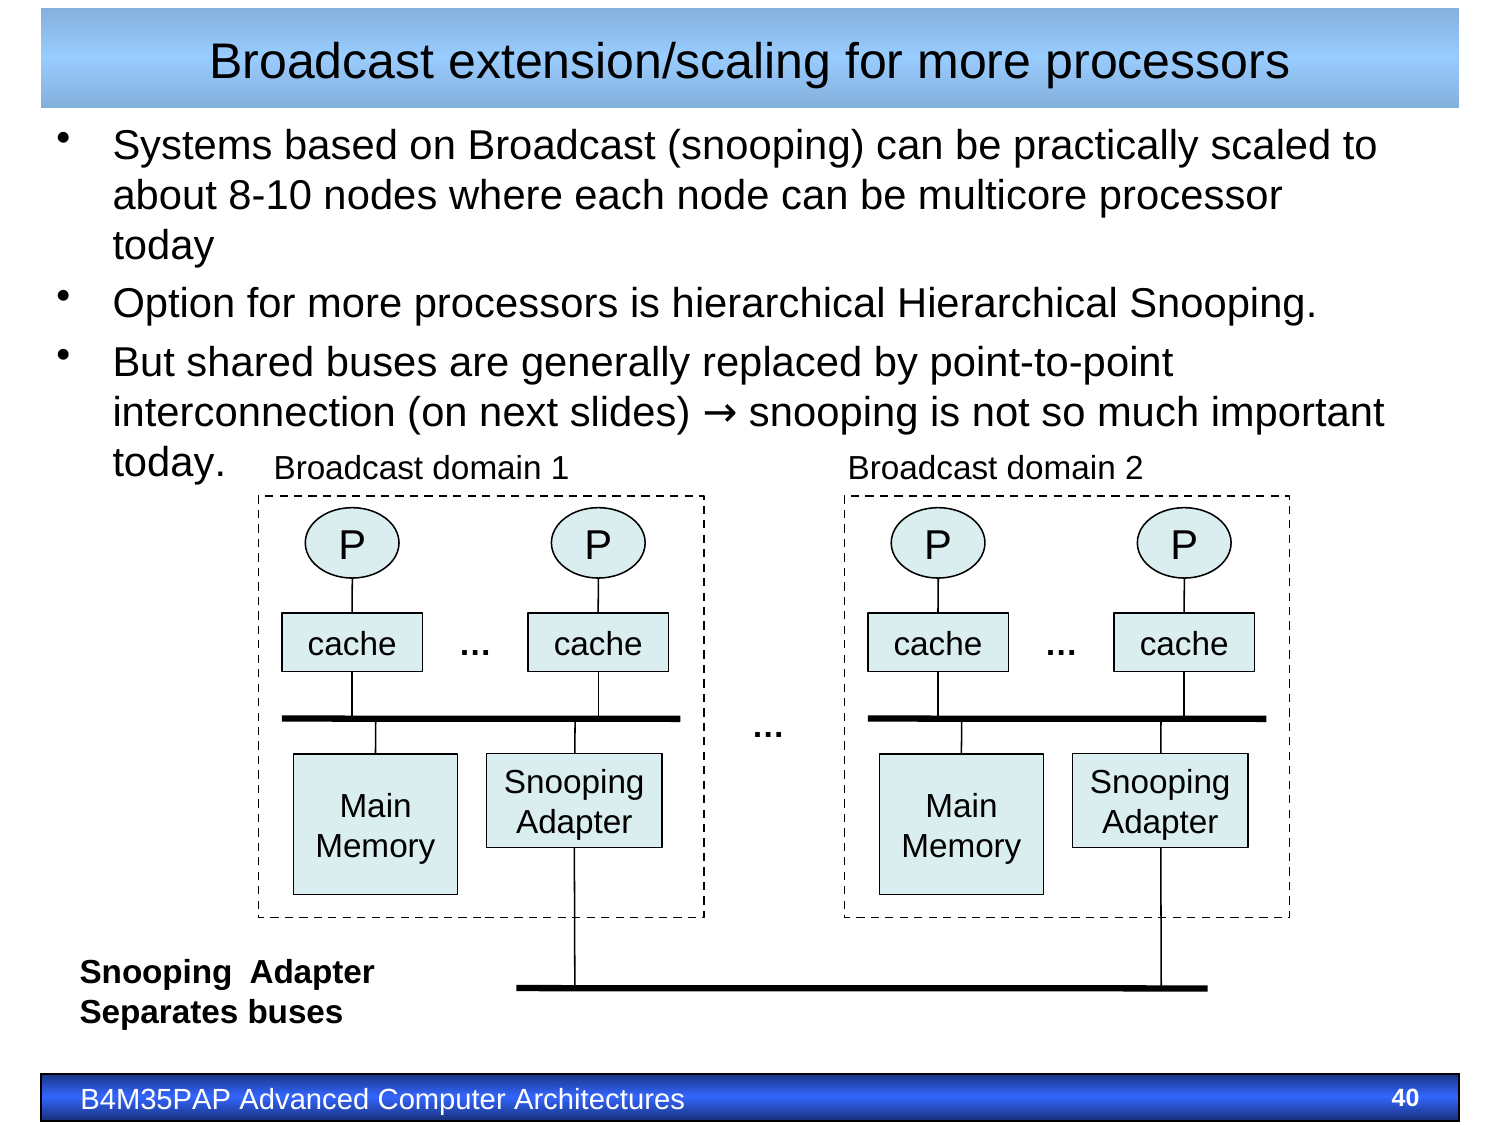

Broadcast extension/scaling for more processors
# Systems based on Broadcast (snooping) can be practically scaled to about 8-10 nodes where each node can be multicore processor today
Option for more processors is hierarchical Hierarchical Snooping.
But shared buses are generally replaced by point-to-point interconnection (on next slides) → snooping is not so much important today.
Broadcast domain 1
Broadcast domain 2
P
P
cache
…
cache
Main Memory
Snooping Adapter
P
P
cache
…
cache
Main Memory
Snooping Adapter
…
Snooping Adapter
Separates buses